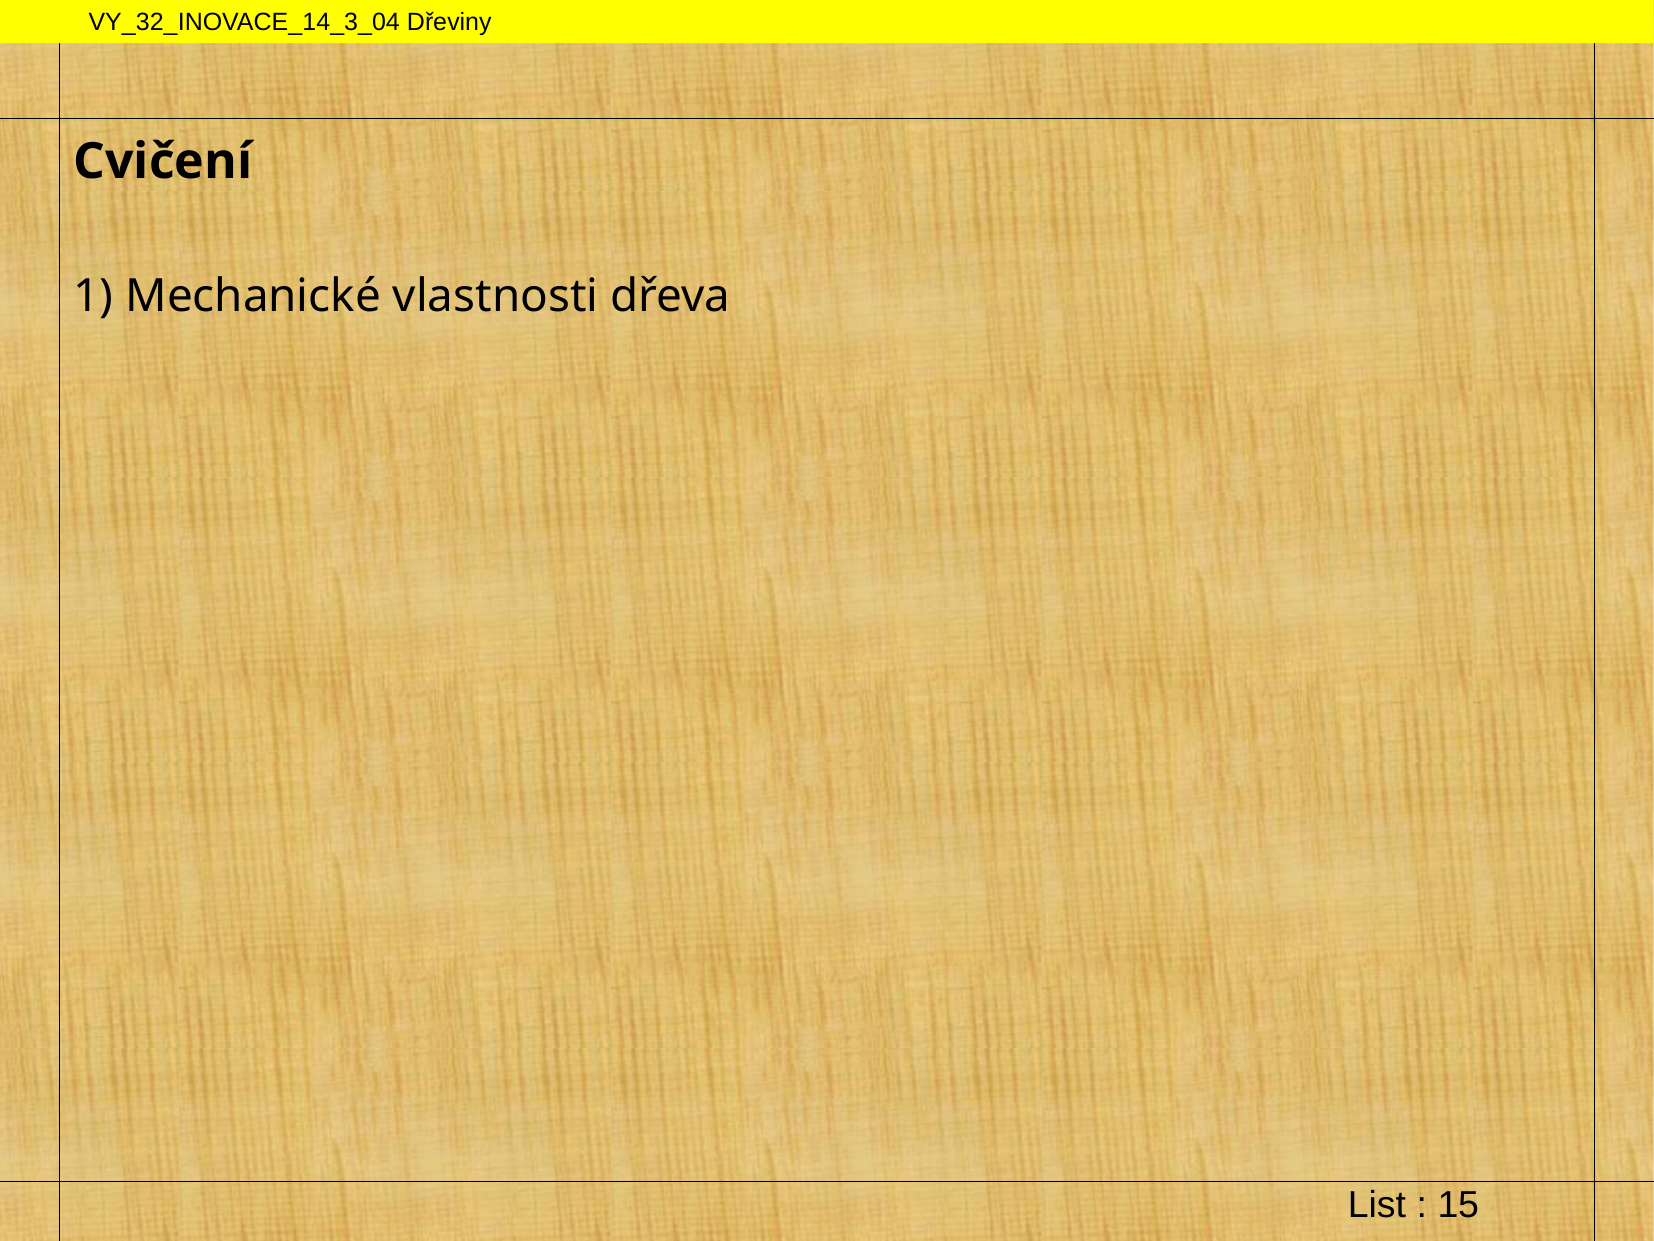

VY_32_INOVACE_14_3_04 Dřeviny
Cvičení
1) Mechanické vlastnosti dřeva
List :